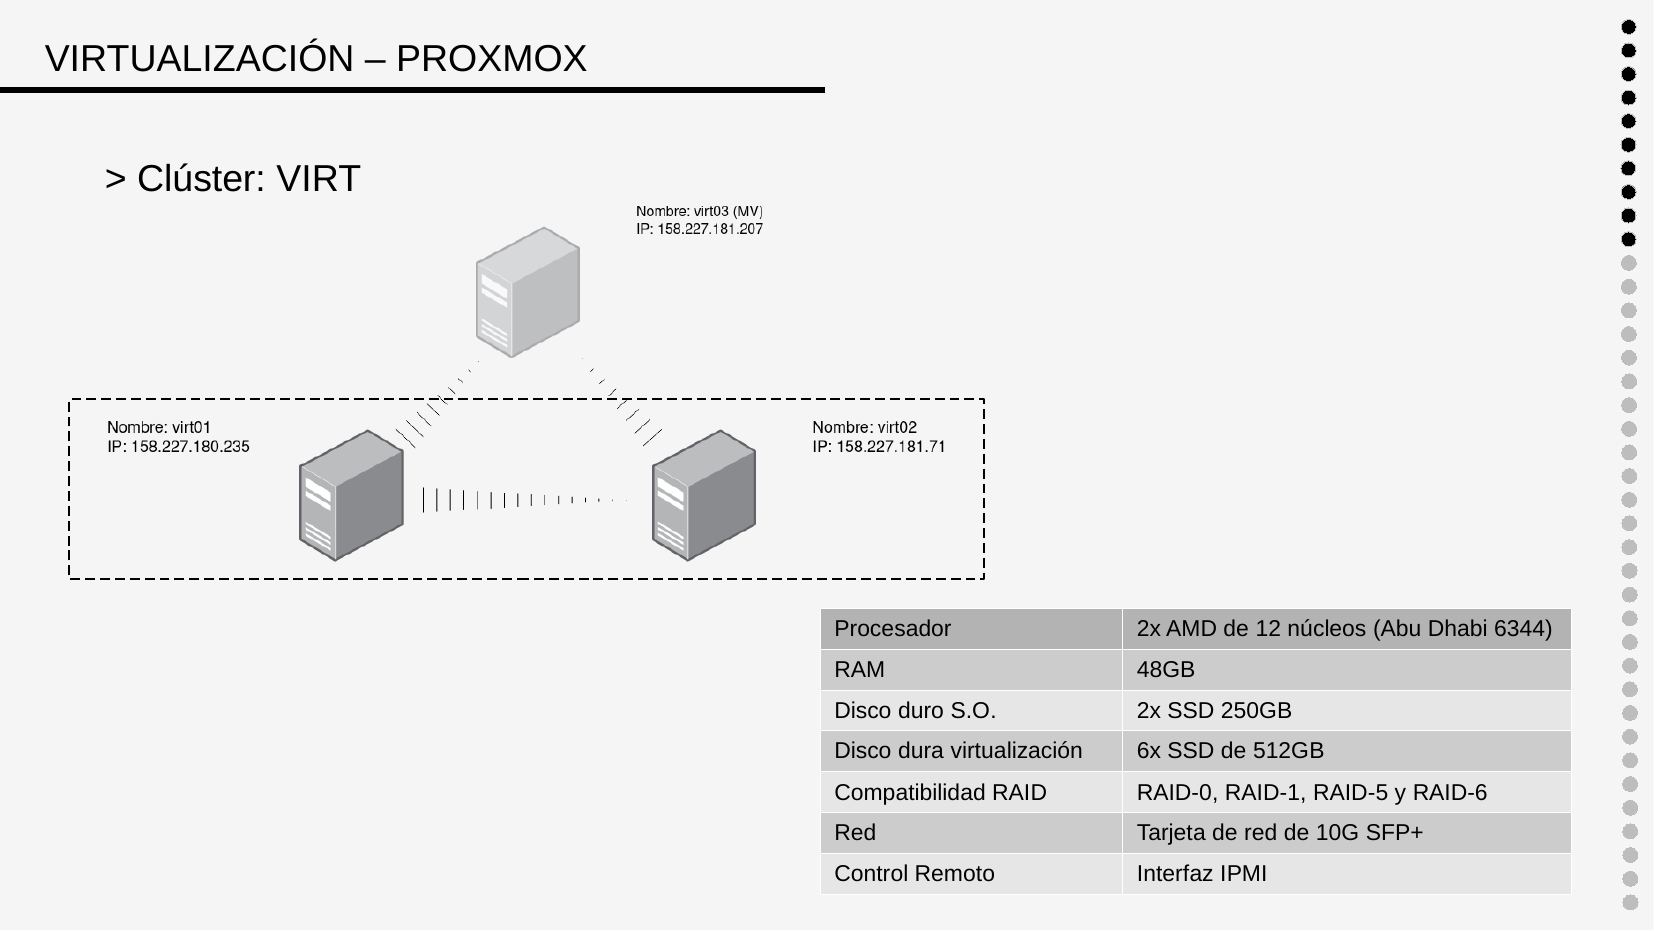

VIRTUALIZACIÓN – PROXMOX
> Clúster: VIRT
| Procesador | 2x AMD de 12 núcleos (Abu Dhabi 6344) |
| --- | --- |
| RAM | 48GB |
| Disco duro S.O. | 2x SSD 250GB |
| Disco dura virtualización | 6x SSD de 512GB |
| Compatibilidad RAID | RAID-0, RAID-1, RAID-5 y RAID-6 |
| Red | Tarjeta de red de 10G SFP+ |
| Control Remoto | Interfaz IPMI |